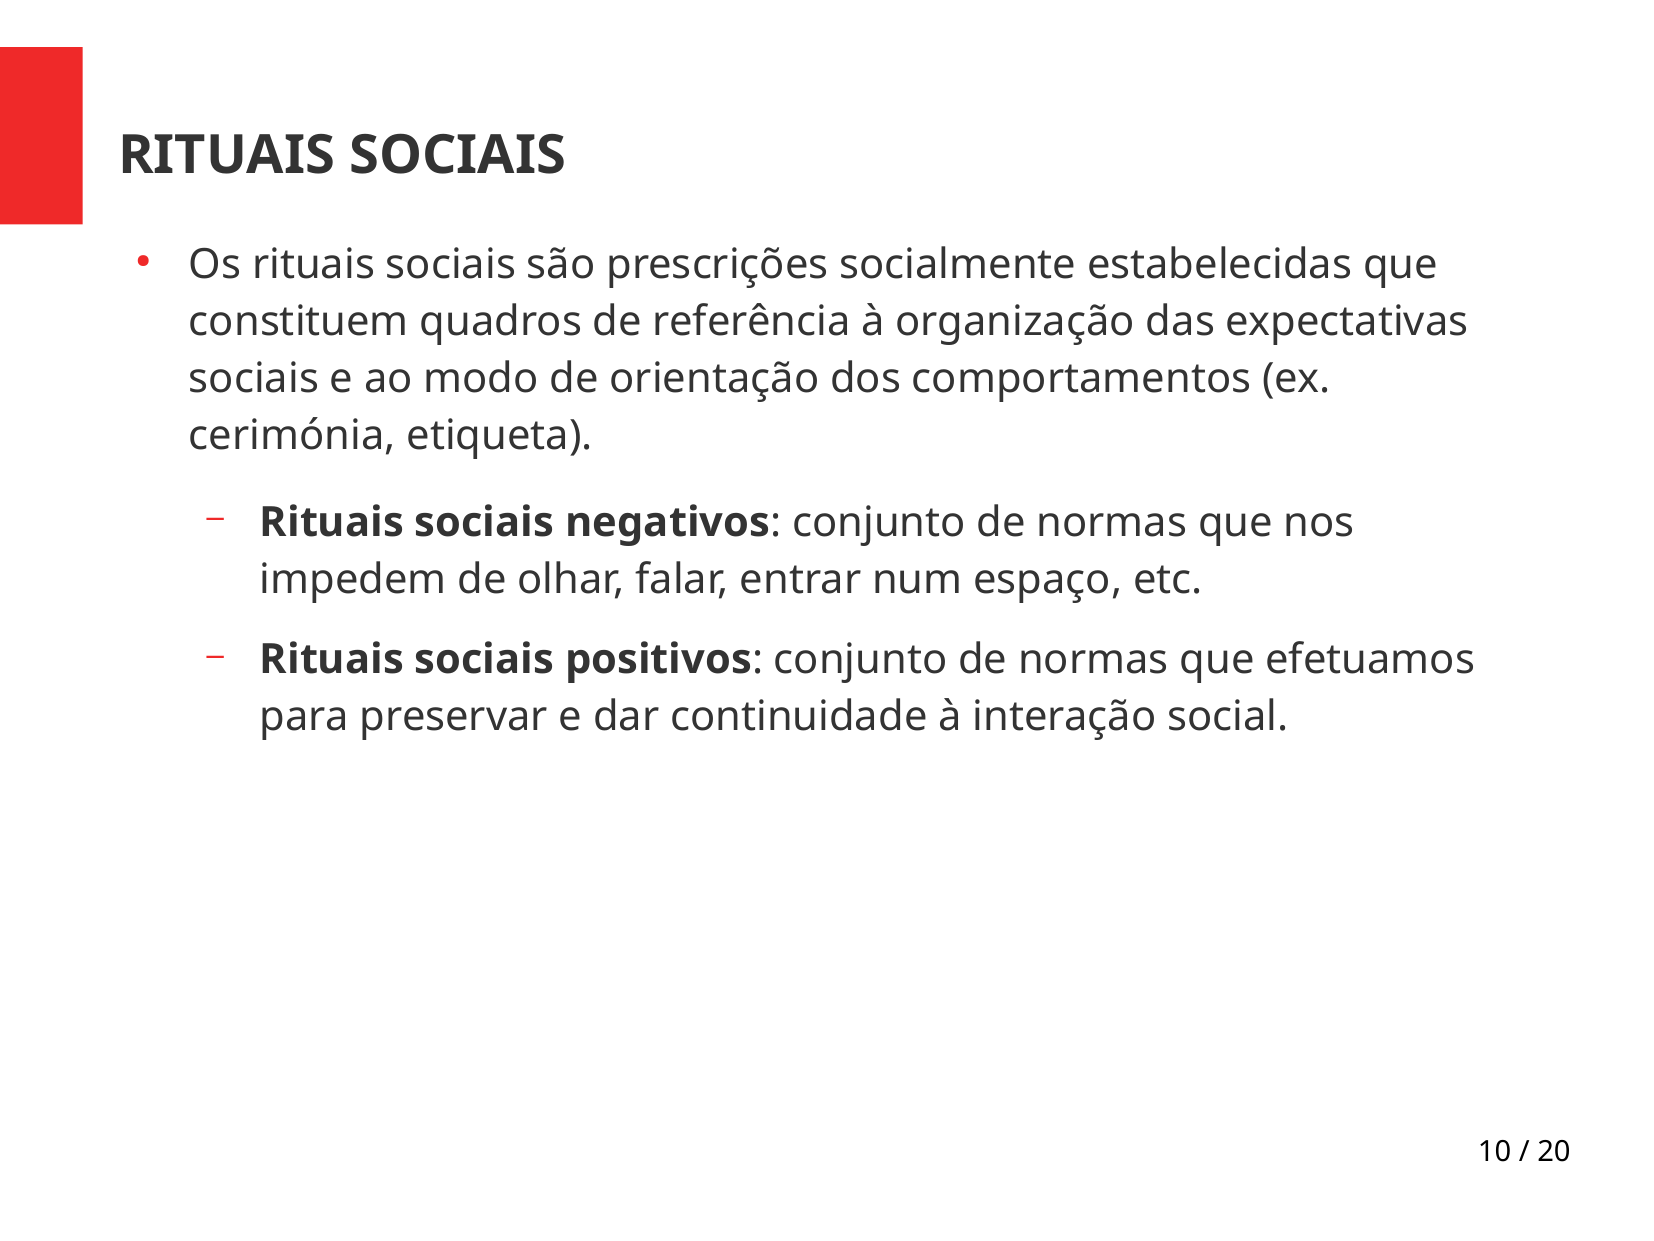

# RITUAIS SOCIAIS
Os rituais sociais são prescrições socialmente estabelecidas que constituem quadros de referência à organização das expectativas sociais e ao modo de orientação dos comportamentos (ex. cerimónia, etiqueta).
Rituais sociais negativos: conjunto de normas que nos impedem de olhar, falar, entrar num espaço, etc.
Rituais sociais positivos: conjunto de normas que efetuamos para preservar e dar continuidade à interação social.
10